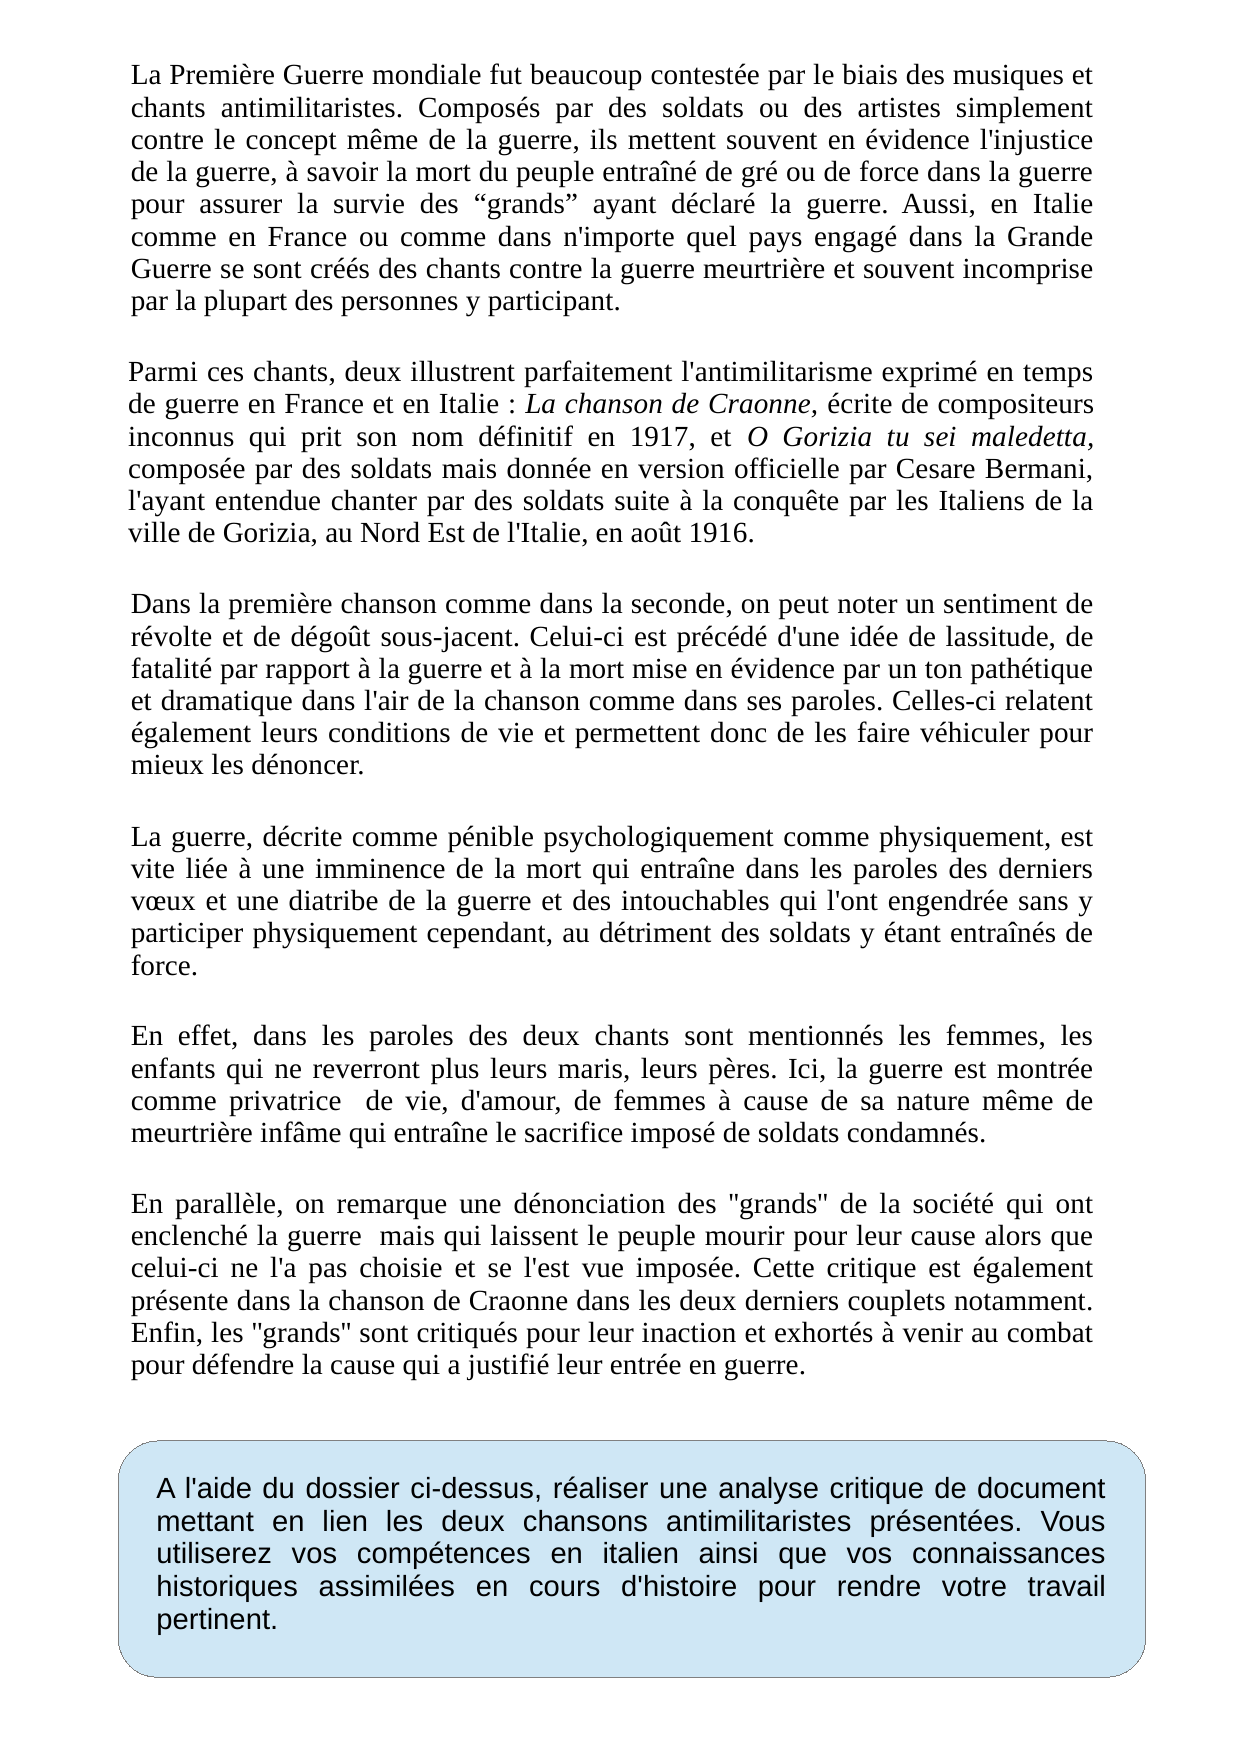

# La Première Guerre mondiale fut beaucoup contestée par le biais des musiques et chants antimilitaristes. Composés par des soldats ou des artistes simplement contre le concept même de la guerre, ils mettent souvent en évidence l'injustice de la guerre, à savoir la mort du peuple entraîné de gré ou de force dans la guerre pour assurer la survie des “grands” ayant déclaré la guerre. Aussi, en Italie comme en France ou comme dans n'importe quel pays engagé dans la Grande Guerre se sont créés des chants contre la guerre meurtrière et souvent incomprise par la plupart des personnes y participant.
Parmi ces chants, deux illustrent parfaitement l'antimilitarisme exprimé en temps de guerre en France et en Italie : La chanson de Craonne, écrite de compositeurs inconnus qui prit son nom définitif en 1917, et O Gorizia tu sei maledetta, composée par des soldats mais donnée en version officielle par Cesare Bermani, l'ayant entendue chanter par des soldats suite à la conquête par les Italiens de la ville de Gorizia, au Nord Est de l'Italie, en août 1916.
Dans la première chanson comme dans la seconde, on peut noter un sentiment de révolte et de dégoût sous-jacent. Celui-ci est précédé d'une idée de lassitude, de fatalité par rapport à la guerre et à la mort mise en évidence par un ton pathétique et dramatique dans l'air de la chanson comme dans ses paroles. Celles-ci relatent également leurs conditions de vie et permettent donc de les faire véhiculer pour mieux les dénoncer.
La guerre, décrite comme pénible psychologiquement comme physiquement, est vite liée à une imminence de la mort qui entraîne dans les paroles des derniers vœux et une diatribe de la guerre et des intouchables qui l'ont engendrée sans y participer physiquement cependant, au détriment des soldats y étant entraînés de force.
En effet, dans les paroles des deux chants sont mentionnés les femmes, les enfants qui ne reverront plus leurs maris, leurs pères. Ici, la guerre est montrée comme privatrice de vie, d'amour, de femmes à cause de sa nature même de meurtrière infâme qui entraîne le sacrifice imposé de soldats condamnés.
En parallèle, on remarque une dénonciation des ''grands'' de la société qui ont enclenché la guerre mais qui laissent le peuple mourir pour leur cause alors que celui-ci ne l'a pas choisie et se l'est vue imposée. Cette critique est également présente dans la chanson de Craonne dans les deux derniers couplets notamment. Enfin, les ''grands'' sont critiqués pour leur inaction et exhortés à venir au combat pour défendre la cause qui a justifié leur entrée en guerre.
A l'aide du dossier ci-dessus, réaliser une analyse critique de document mettant en lien les deux chansons antimilitaristes présentées. Vous utiliserez vos compétences en italien ainsi que vos connaissances historiques assimilées en cours d'histoire pour rendre votre travail pertinent.